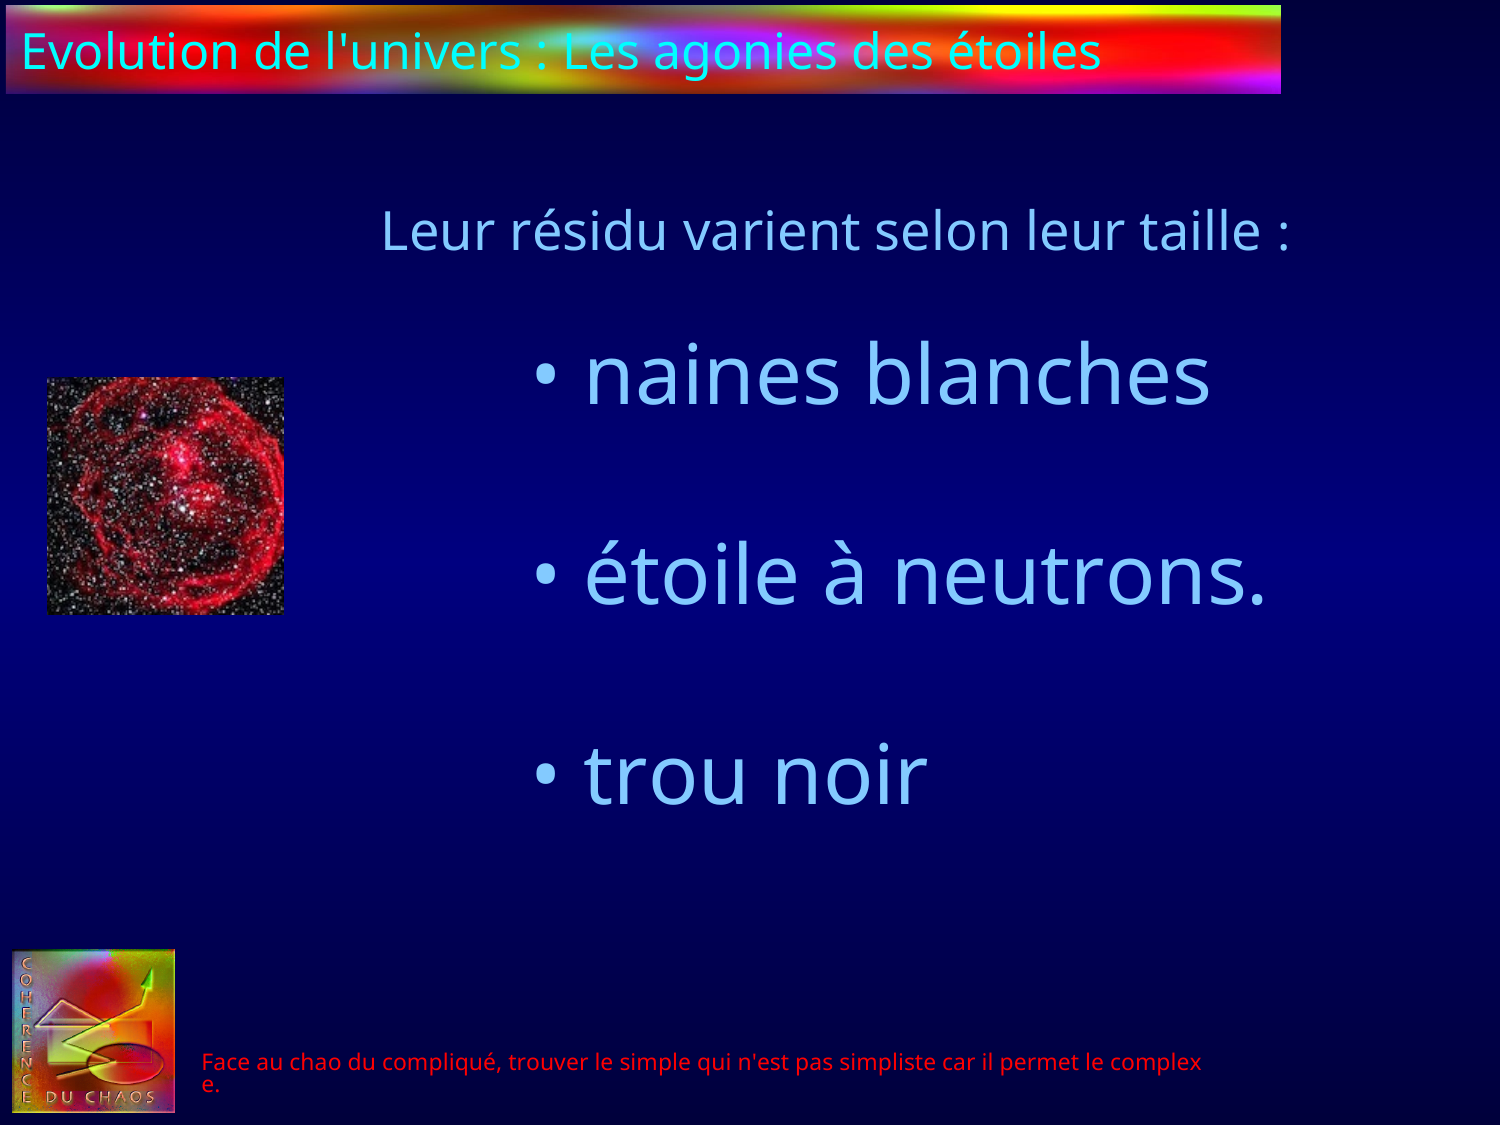

#
Evolution de l'univers : Les agonies des étoiles
Leur résidu varient selon leur taille :
	• naines blanches
	• étoile à neutrons.
	• trou noir
Face au chao du compliqué, trouver le simple qui n'est pas simpliste car il permet le complexe.